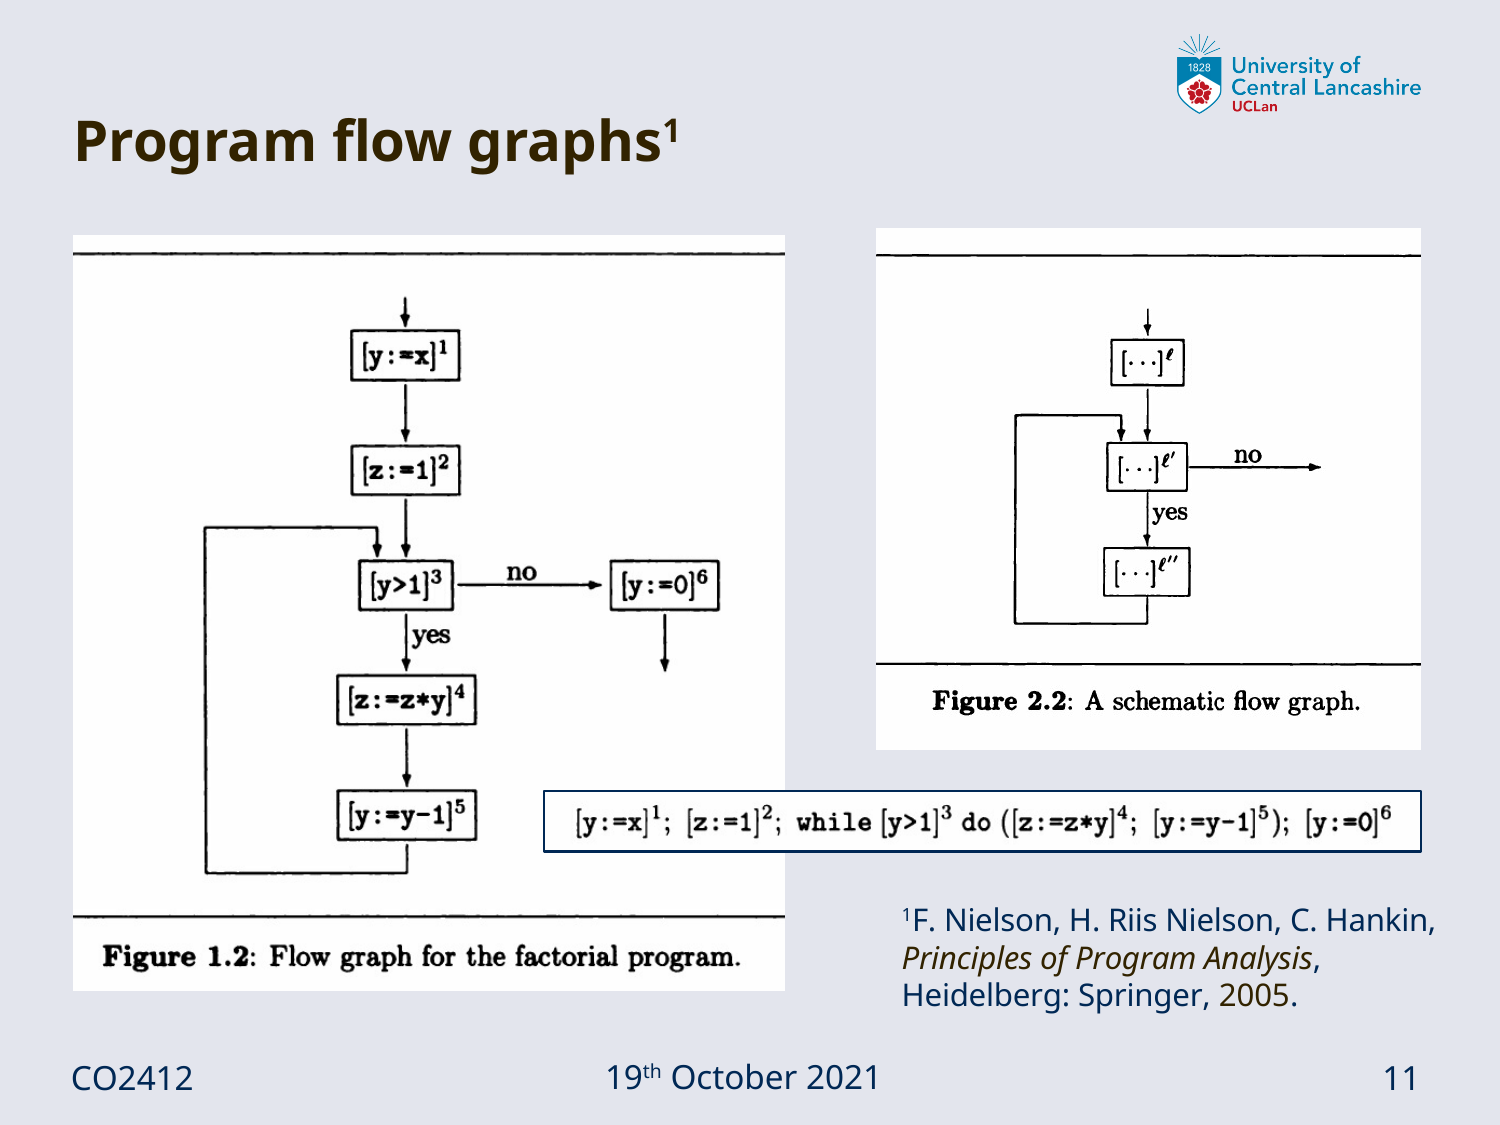

# Program flow graphs1
1F. Nielson, H. Riis Nielson, C. Hankin, Principles of Program Analysis, Heidelberg: Springer, 2005.